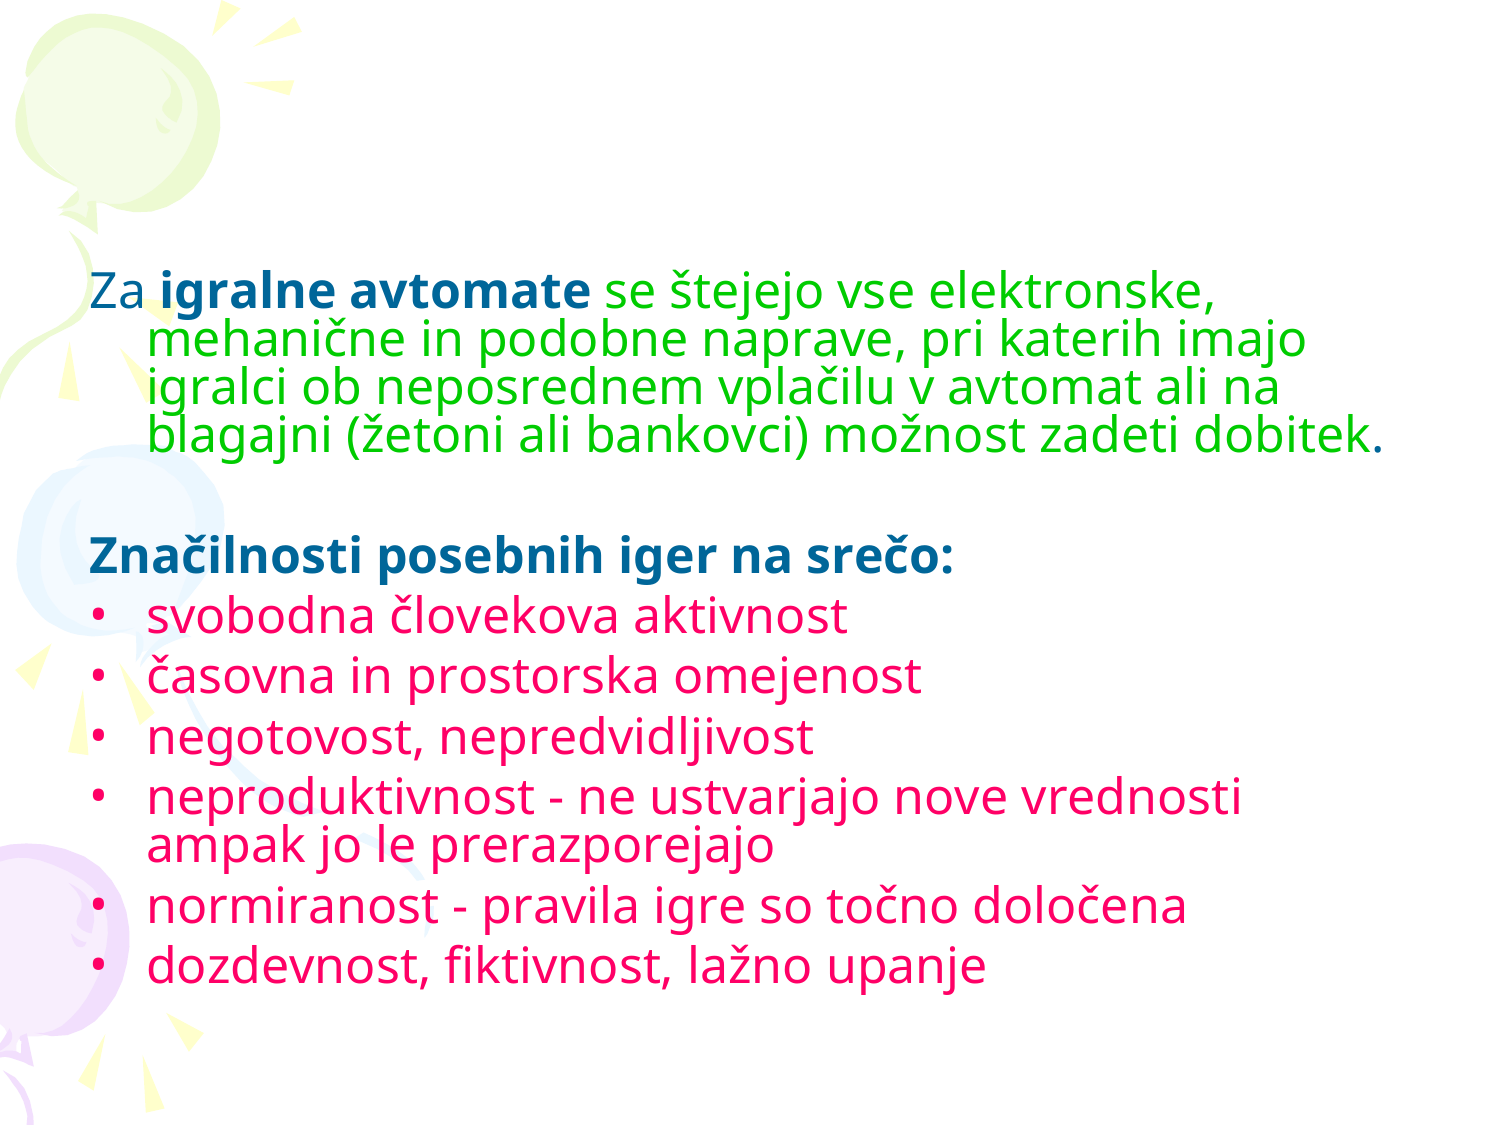

#
Za igralne avtomate se štejejo vse elektronske, mehanične in podobne naprave, pri katerih imajo igralci ob neposrednem vplačilu v avtomat ali na blagajni (žetoni ali bankovci) možnost zadeti dobitek.
Značilnosti posebnih iger na srečo:
svobodna človekova aktivnost
časovna in prostorska omejenost
negotovost, nepredvidljivost
neproduktivnost - ne ustvarjajo nove vrednosti ampak jo le prerazporejajo
normiranost - pravila igre so točno določena
dozdevnost, fiktivnost, lažno upanje